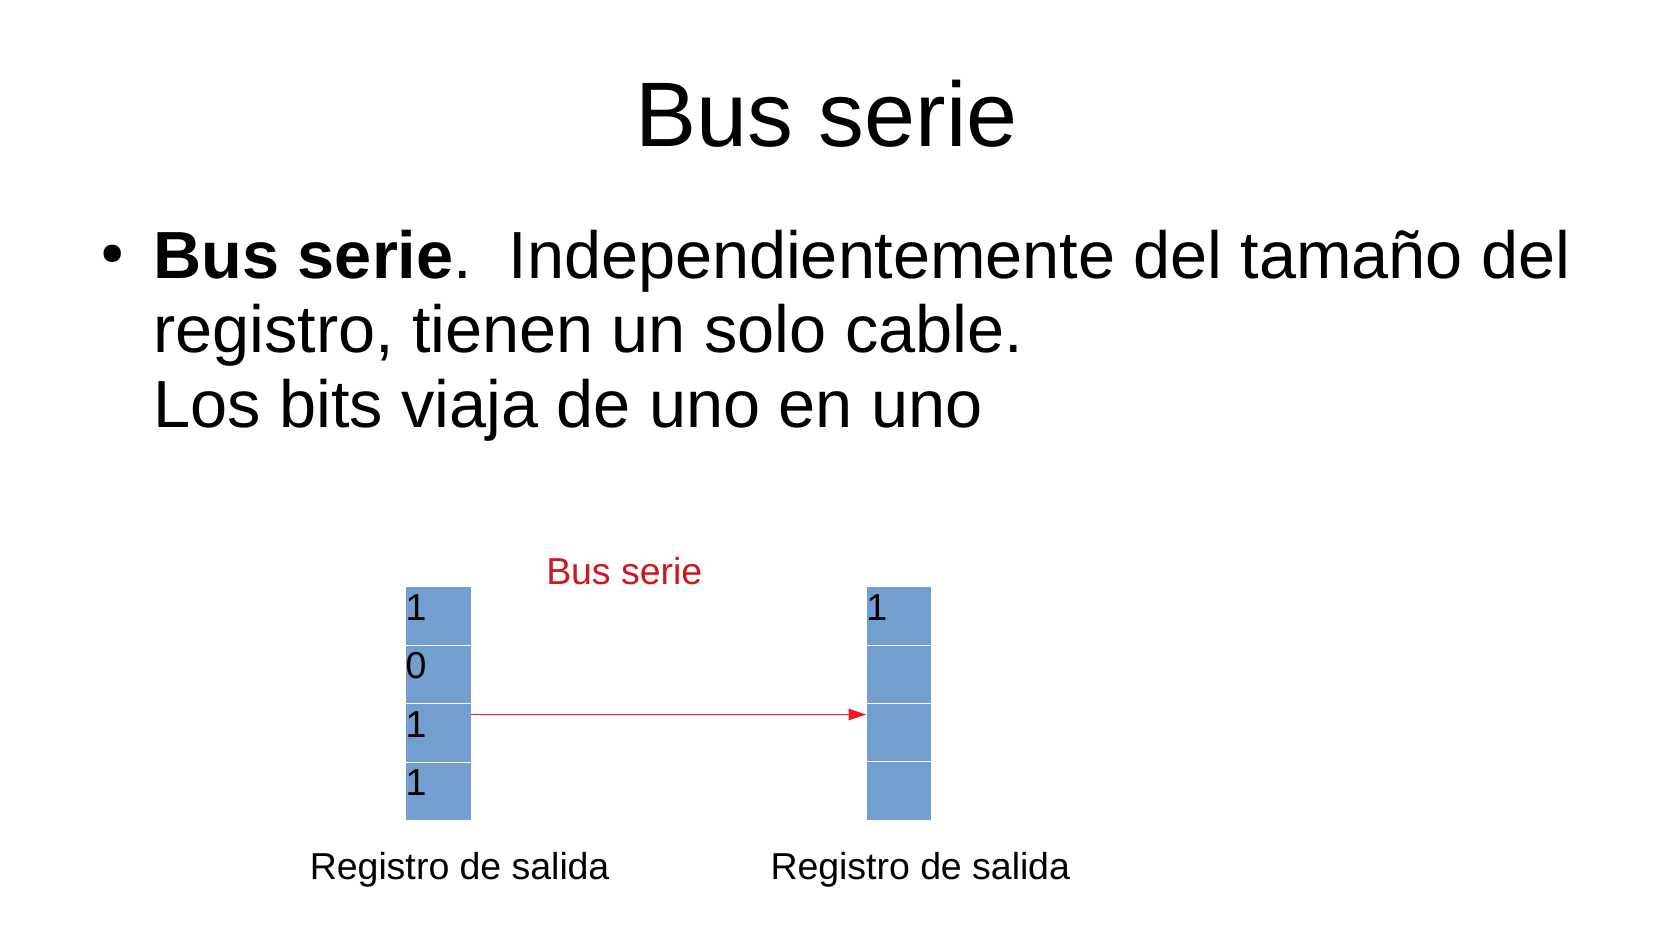

# Bus serie
Bus serie. Independientemente del tamaño del registro, tienen un solo cable.
Los bits viaja de uno en uno
Bus serie
| 1 |
| --- |
| |
| |
| |
| 1 |
| --- |
| 0 |
| 1 |
| 1 |
Registro de salida
Registro de salida